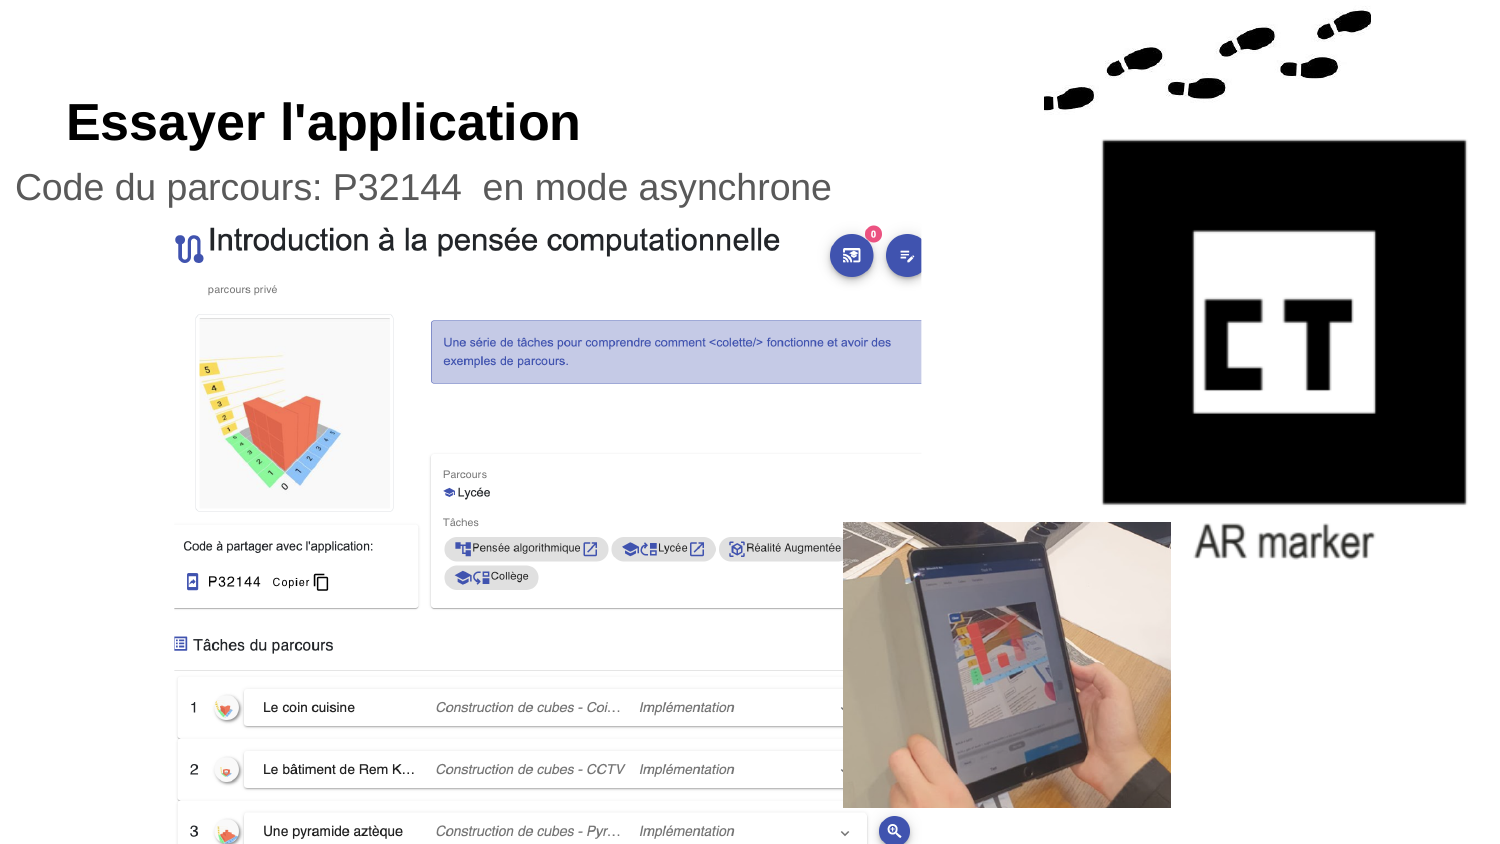

Essayer l'application
# Code du parcours: P32144 en mode asynchrone